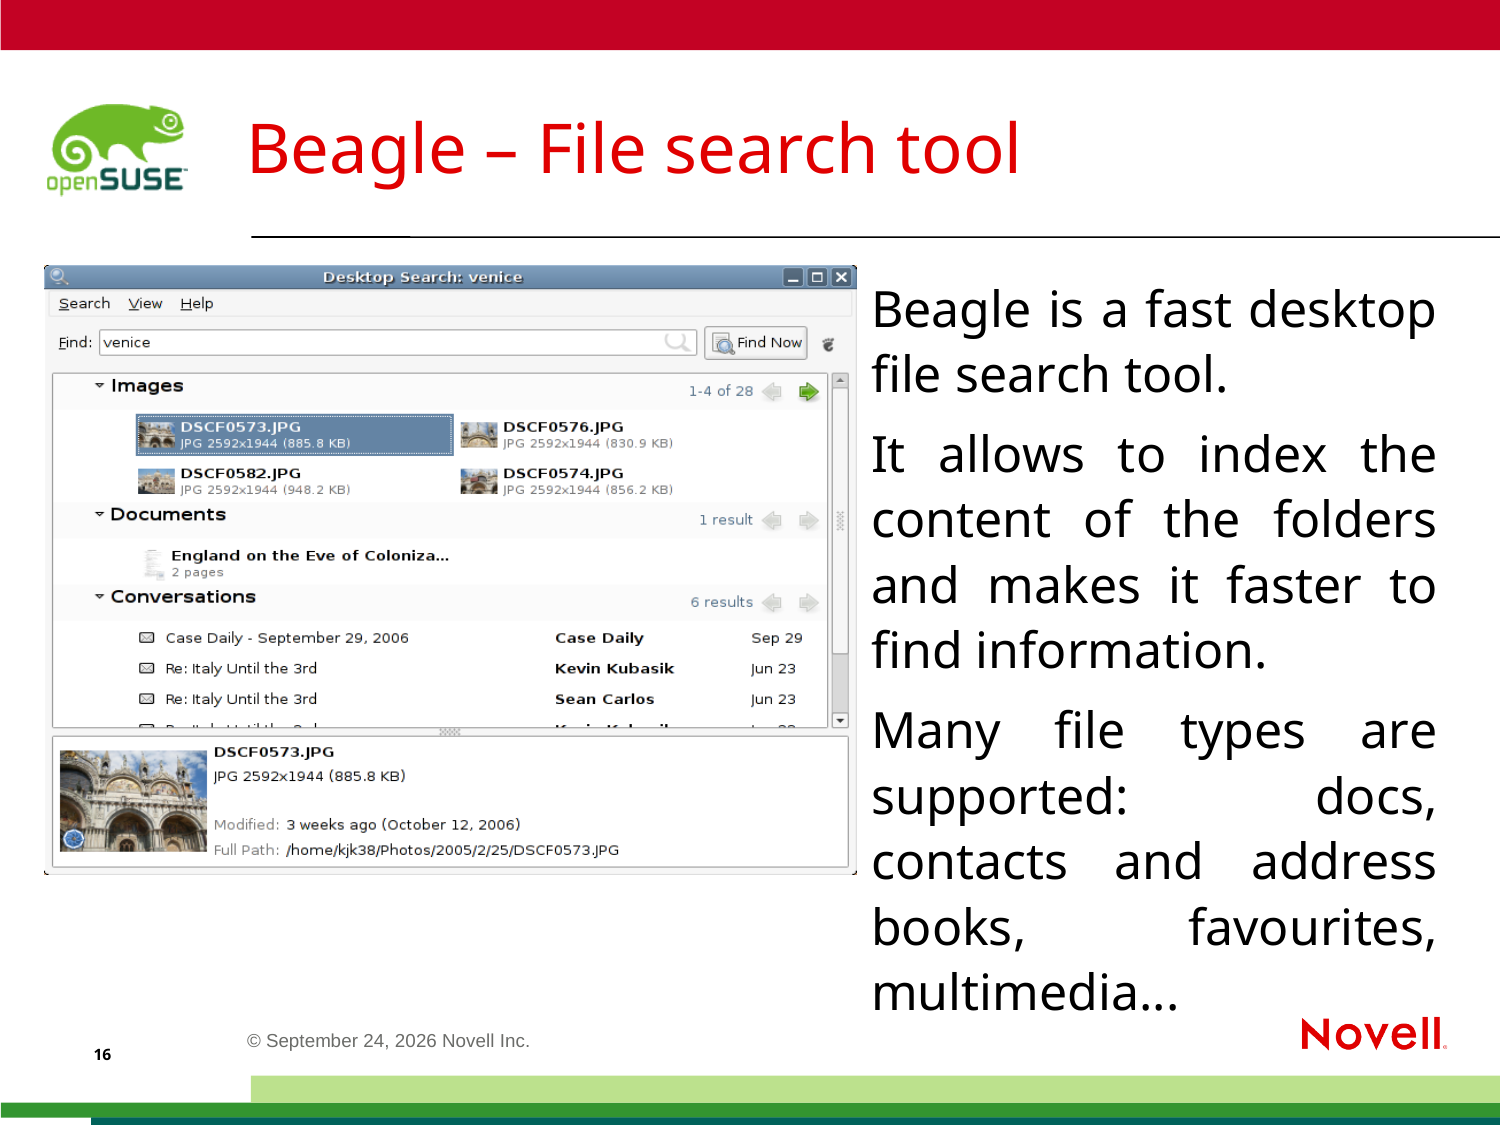

# Beagle – File search tool
Beagle is a fast desktop file search tool.
It allows to index the content of the folders and makes it faster to find information.
Many file types are supported: docs, contacts and address books, favourites, multimedia...